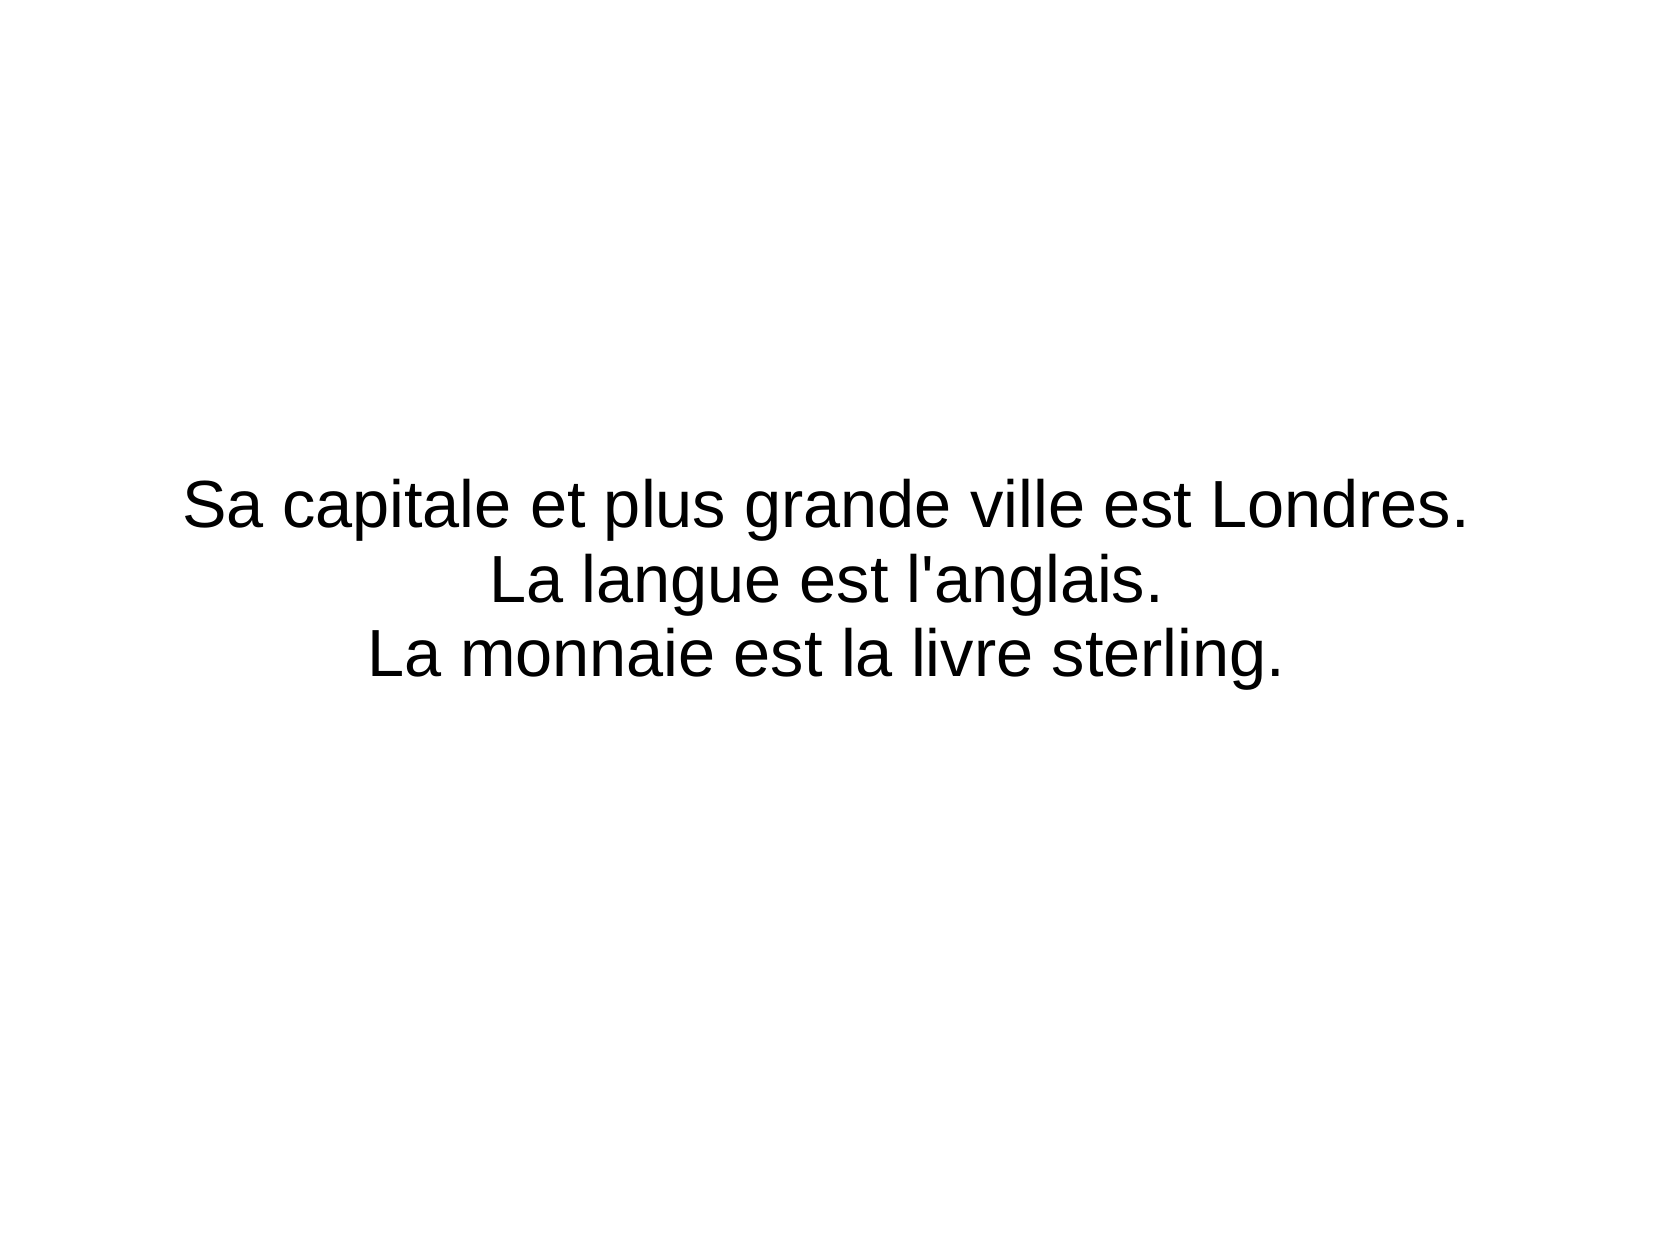

# Sa capitale et plus grande ville est Londres.
La langue est l'anglais.
La monnaie est la livre sterling.